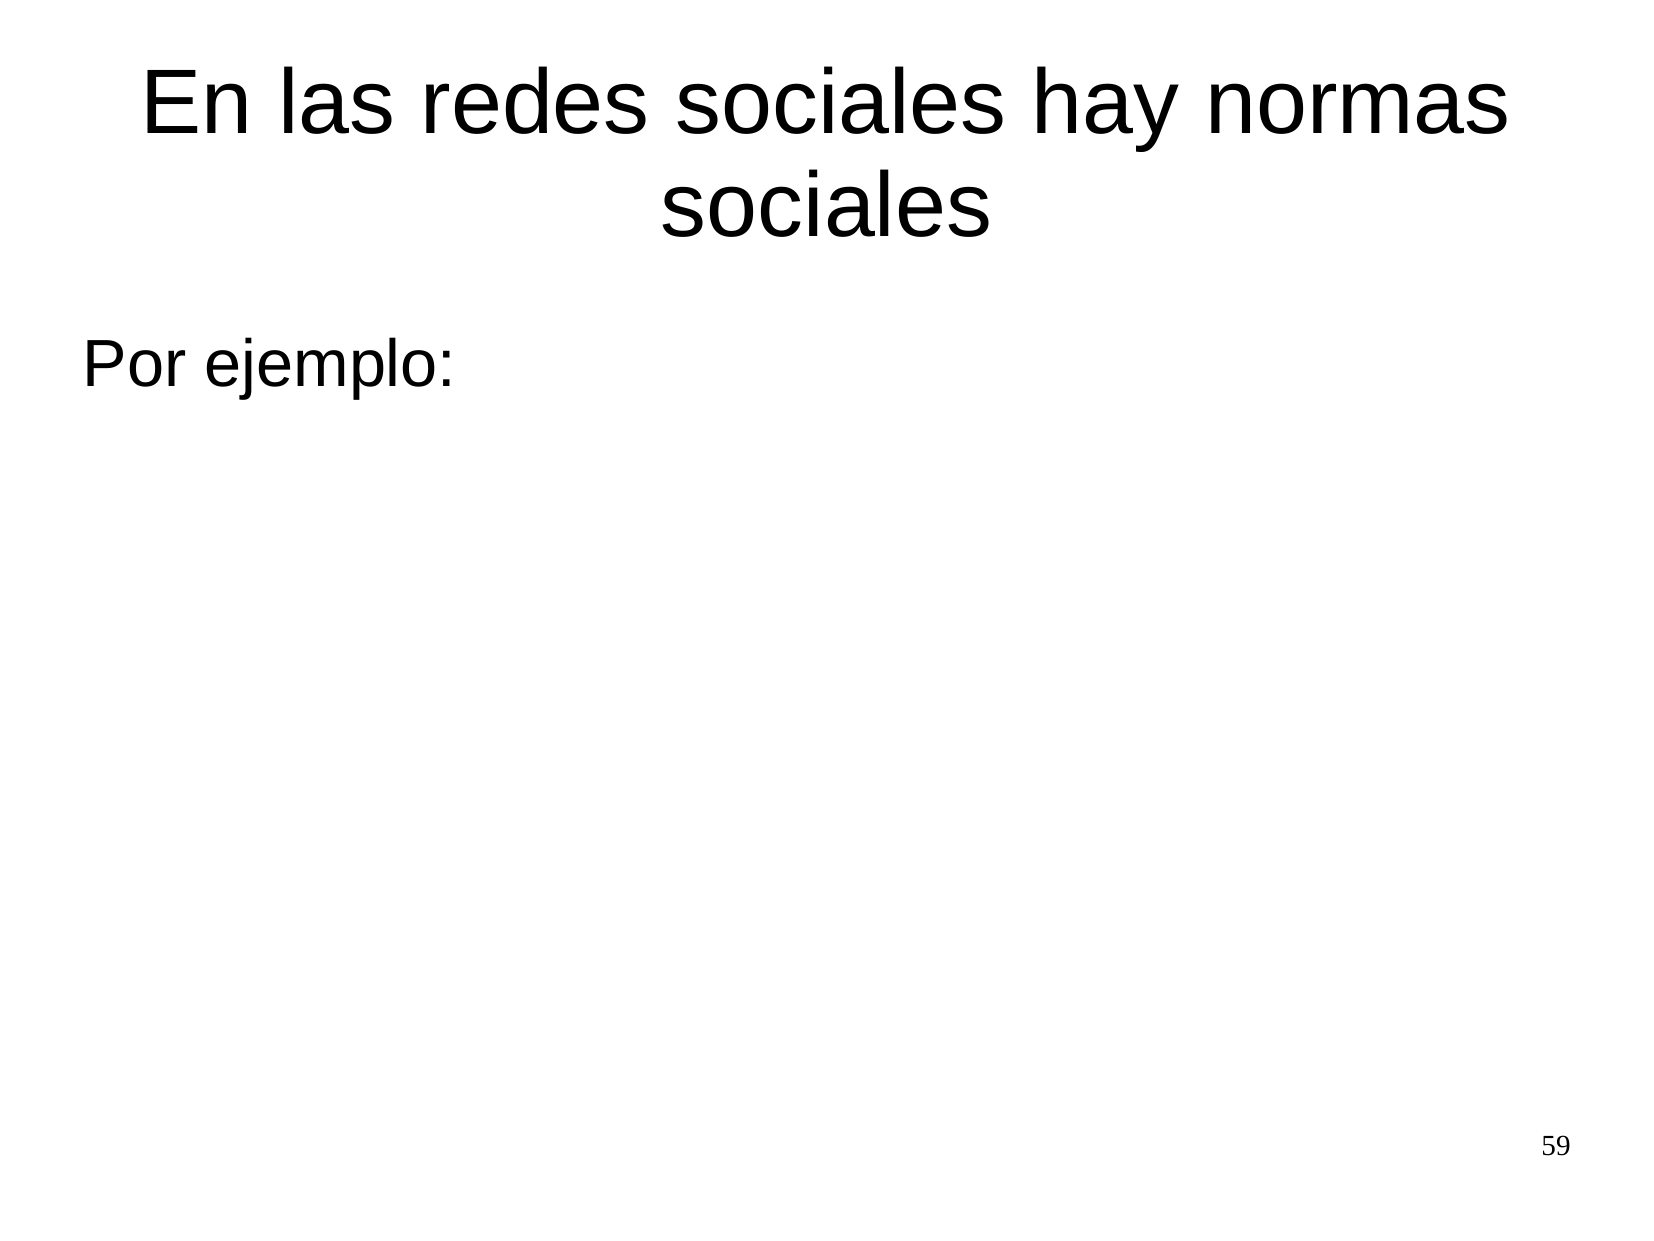

# En las redes sociales hay normas sociales
Por ejemplo:
59